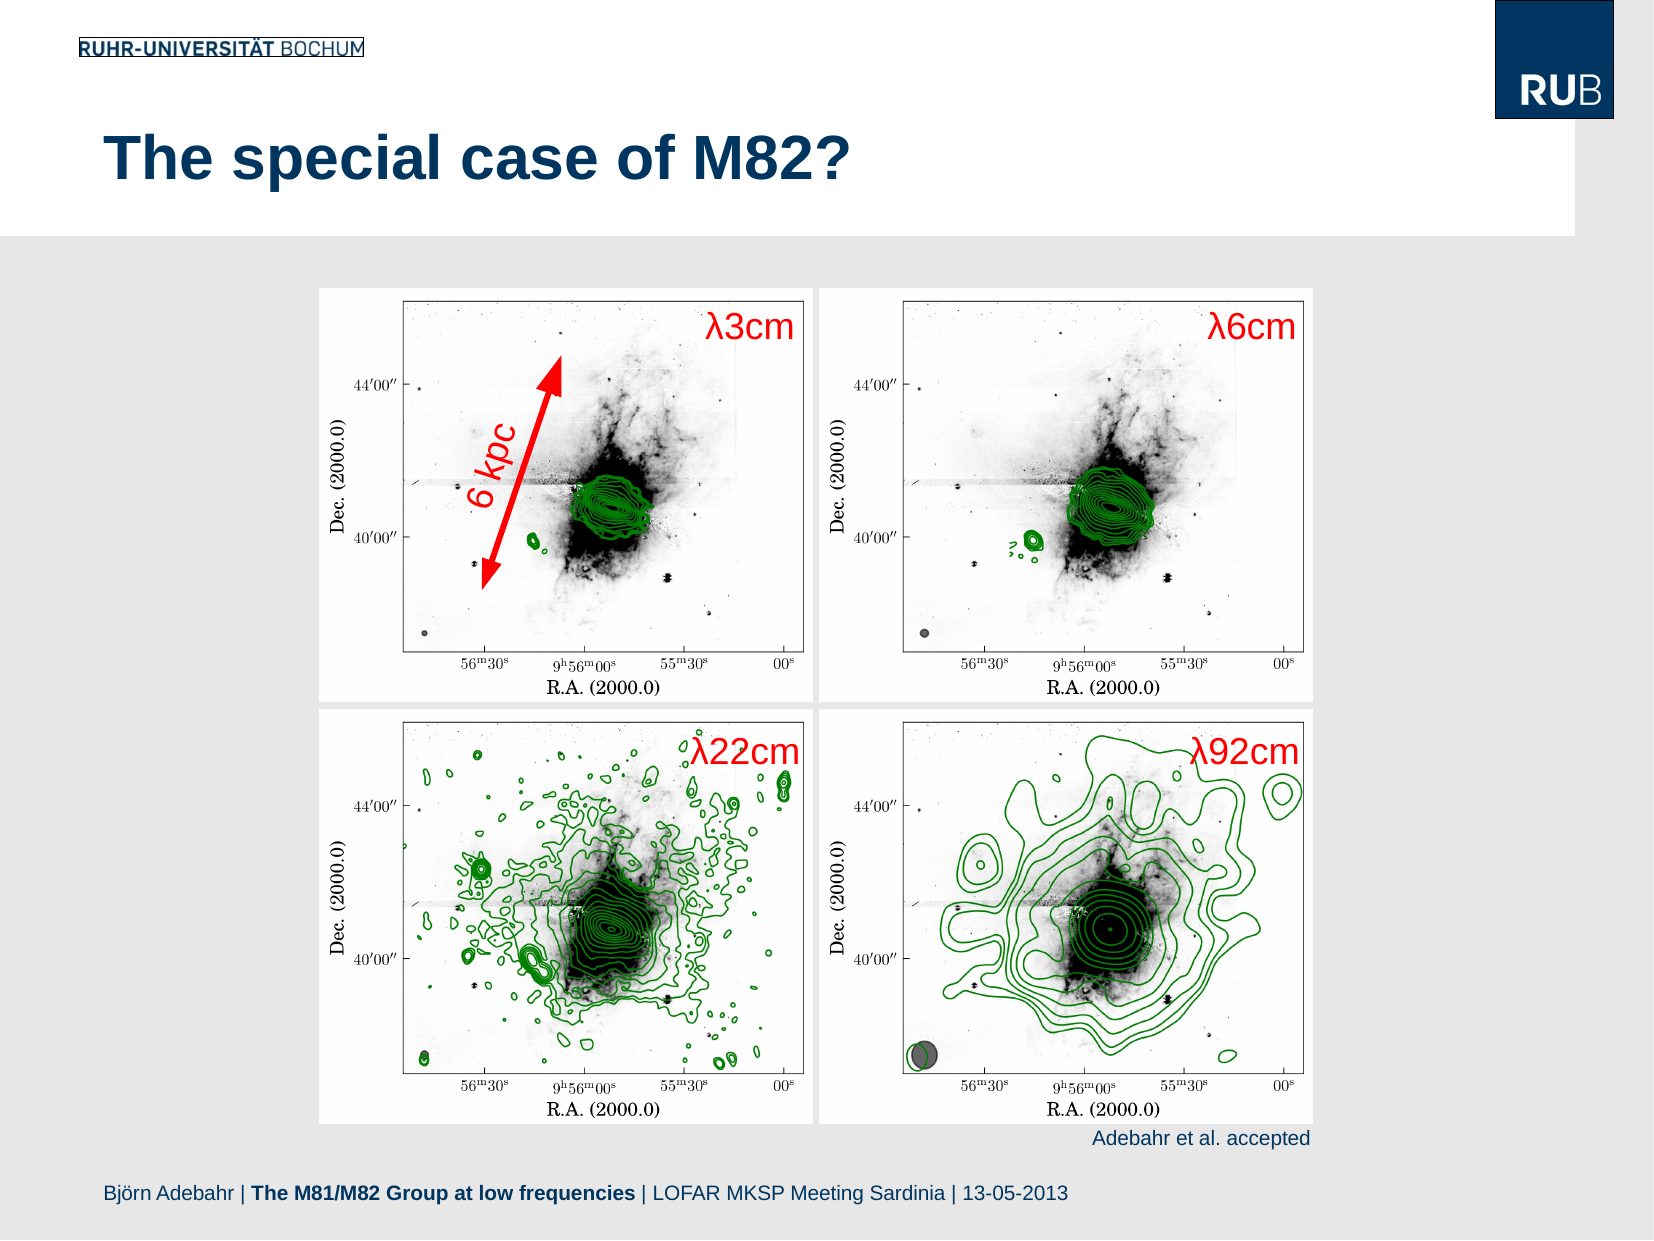

The special case of M82?
λ3cm
λ6cm
6 kpc
λ22cm
λ92cm
Adebahr et al. accepted
Björn Adebahr | The M81/M82 Group at low frequencies | LOFAR MKSP Meeting Sardinia | 13-05-2013